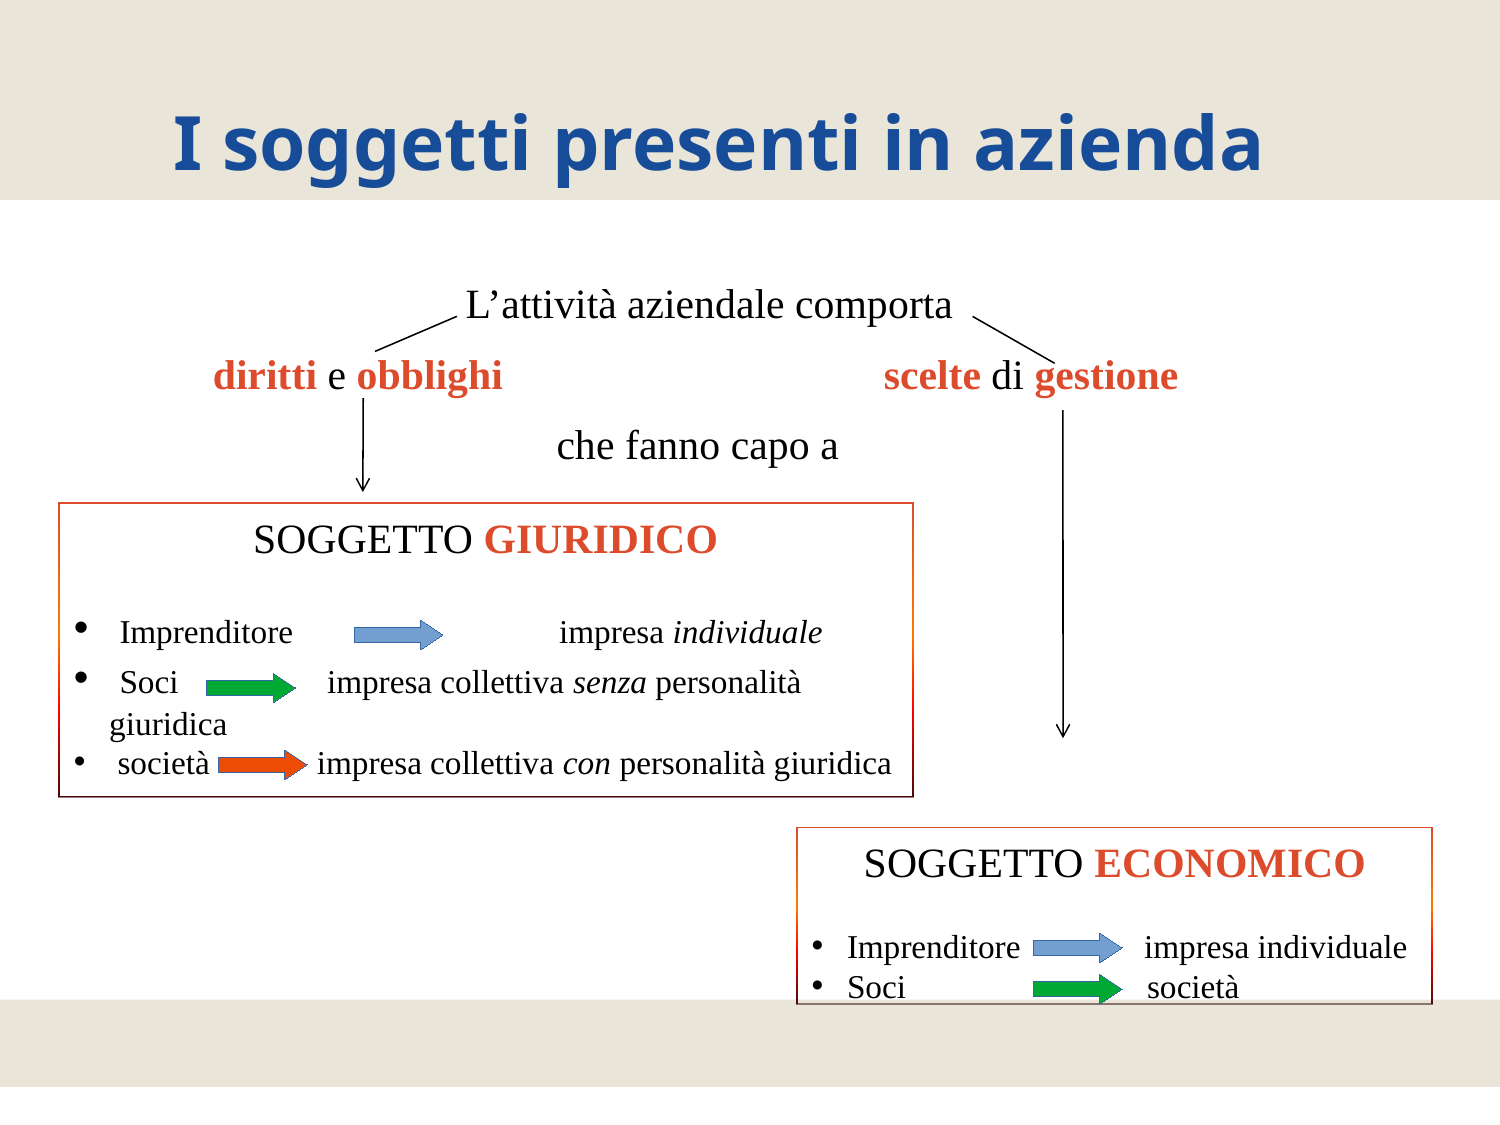

# I soggetti presenti in azienda
L’attività aziendale comporta
diritti e obblighi
scelte di gestione
che fanno capo a
SOGGETTO GIURIDICO
 Imprenditore 		impresa individuale
 Soci impresa collettiva senza personalità giuridica
 società impresa collettiva con personalità giuridica
SOGGETTO ECONOMICO
Imprenditore impresa individuale
Soci 		società